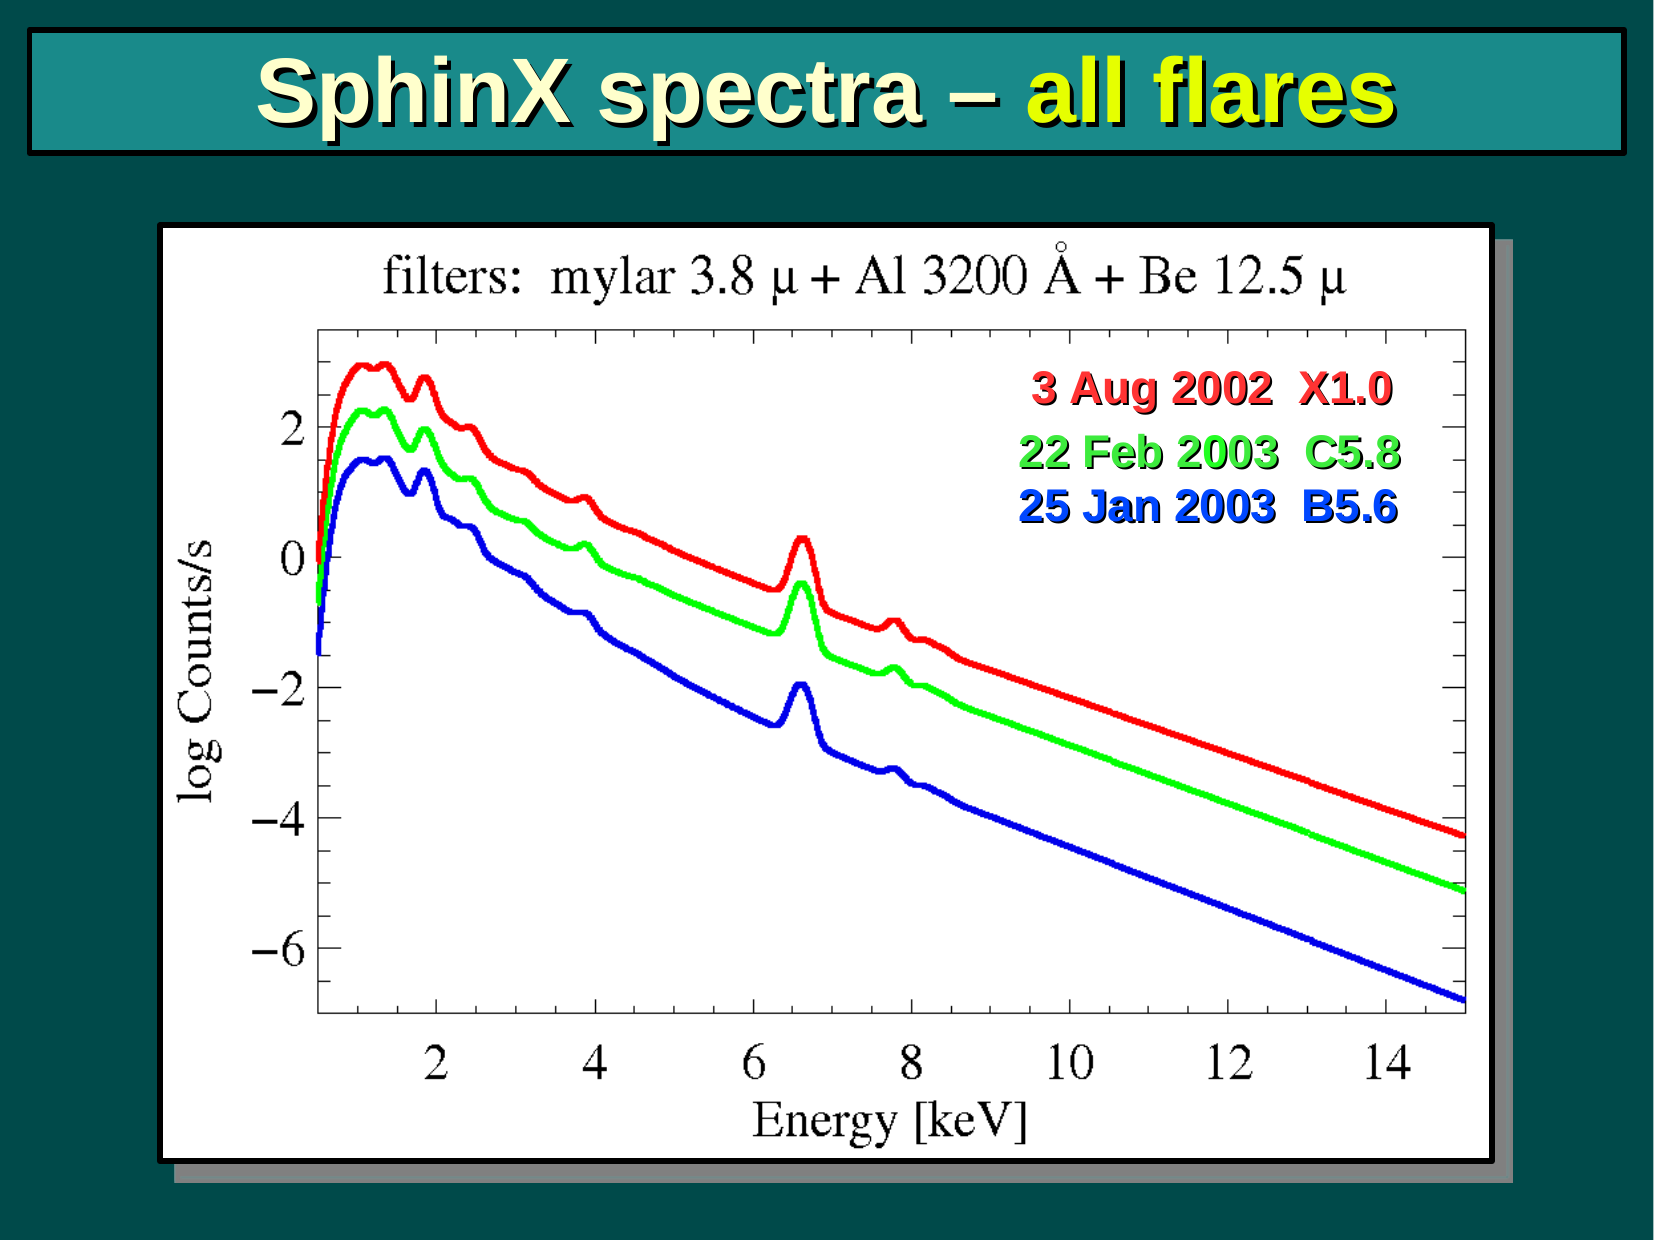

SphinX spectra – all flares
 3 Aug 2002 X1.0
22 Feb 2003 C5.8
25 Jan 2003 B5.6